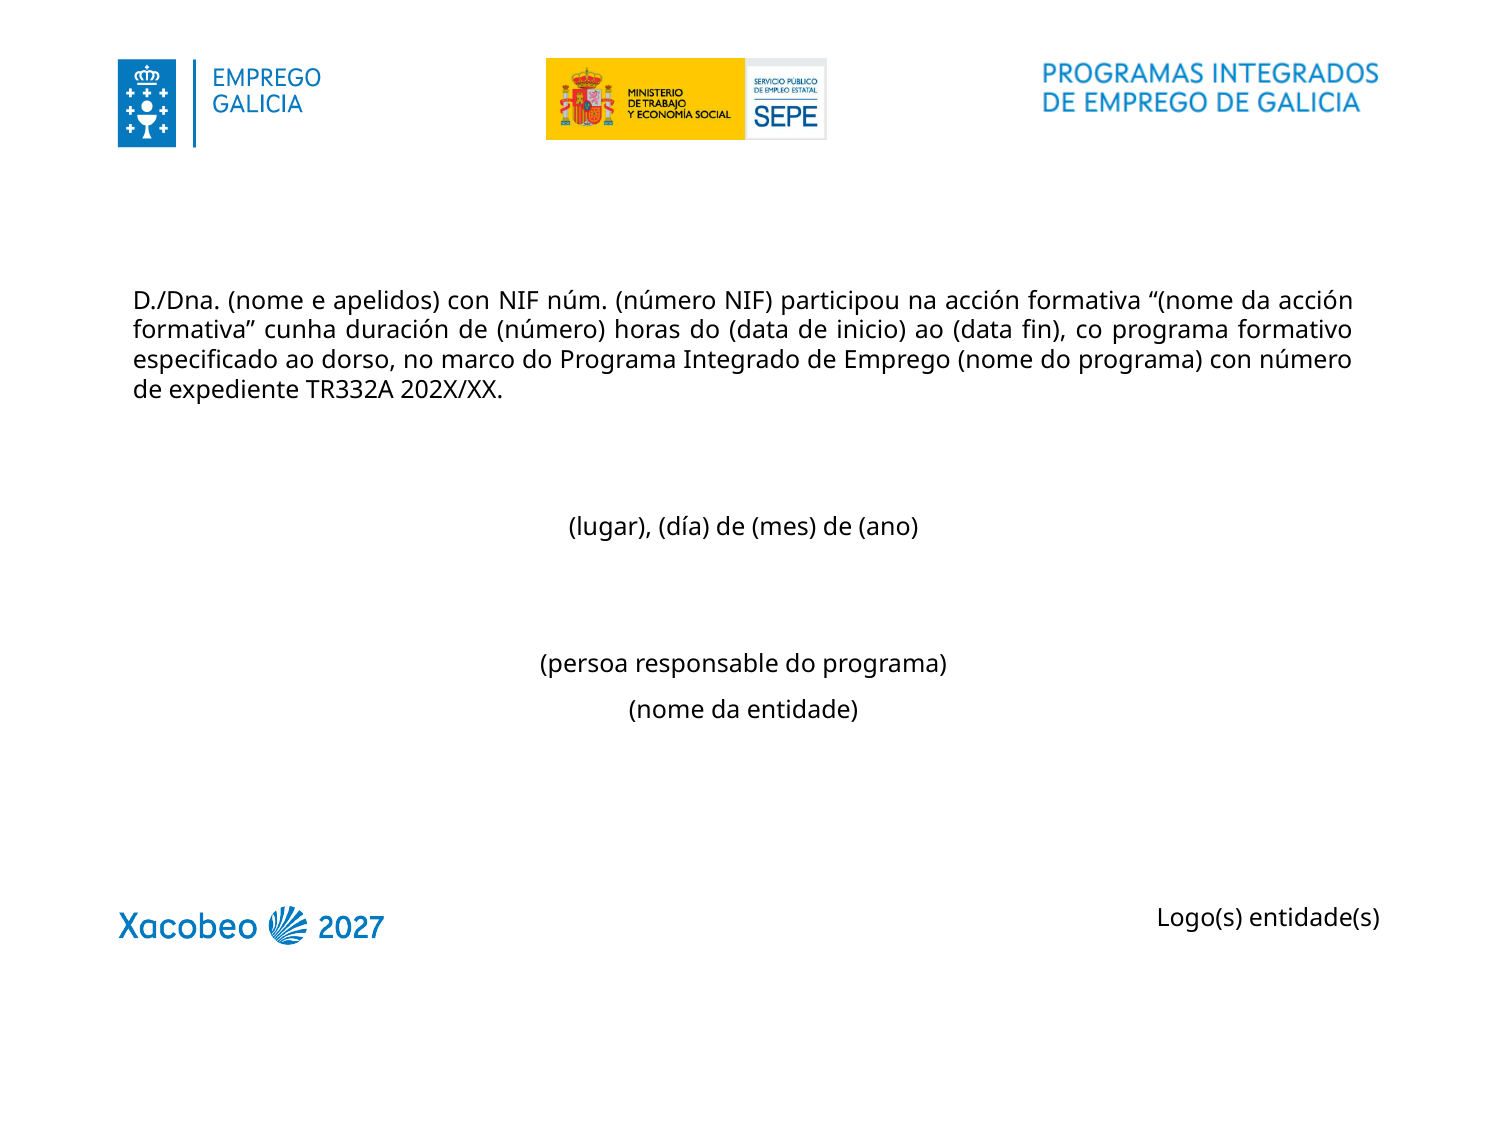

D./Dna. (nome e apelidos) con NIF núm. (número NIF) participou na acción formativa “(nome da acción formativa” cunha duración de (número) horas do (data de inicio) ao (data fin), co programa formativo especificado ao dorso, no marco do Programa Integrado de Emprego (nome do programa) con número de expediente TR332A 202X/XX.
(lugar), (día) de (mes) de (ano)
(persoa responsable do programa)
(nome da entidade)
| | Logo(s) entidade(s) |
| --- | --- |